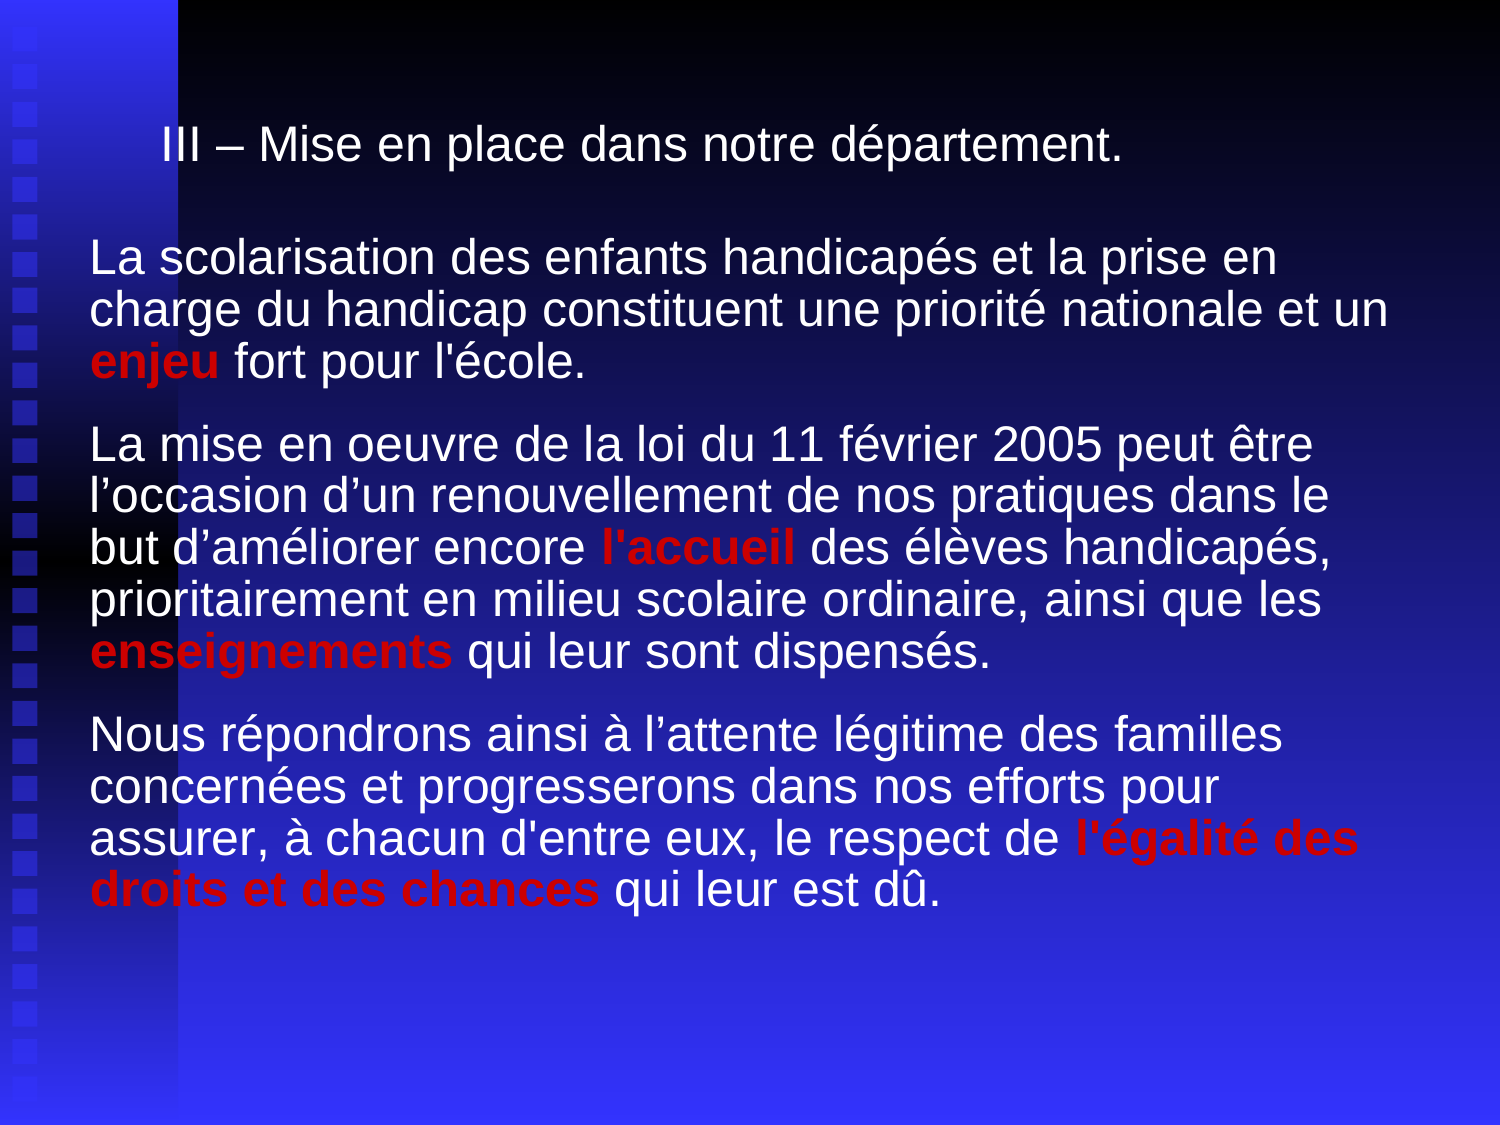

III – Mise en place dans notre département.
La scolarisation des enfants handicapés et la prise en charge du handicap constituent une priorité nationale et un enjeu fort pour l'école.
La mise en oeuvre de la loi du 11 février 2005 peut être l’occasion d’un renouvellement de nos pratiques dans le but d’améliorer encore l'accueil des élèves handicapés, prioritairement en milieu scolaire ordinaire, ainsi que les enseignements qui leur sont dispensés.
Nous répondrons ainsi à l’attente légitime des familles concernées et progresserons dans nos efforts pour assurer, à chacun d'entre eux, le respect de l'égalité des droits et des chances qui leur est dû.